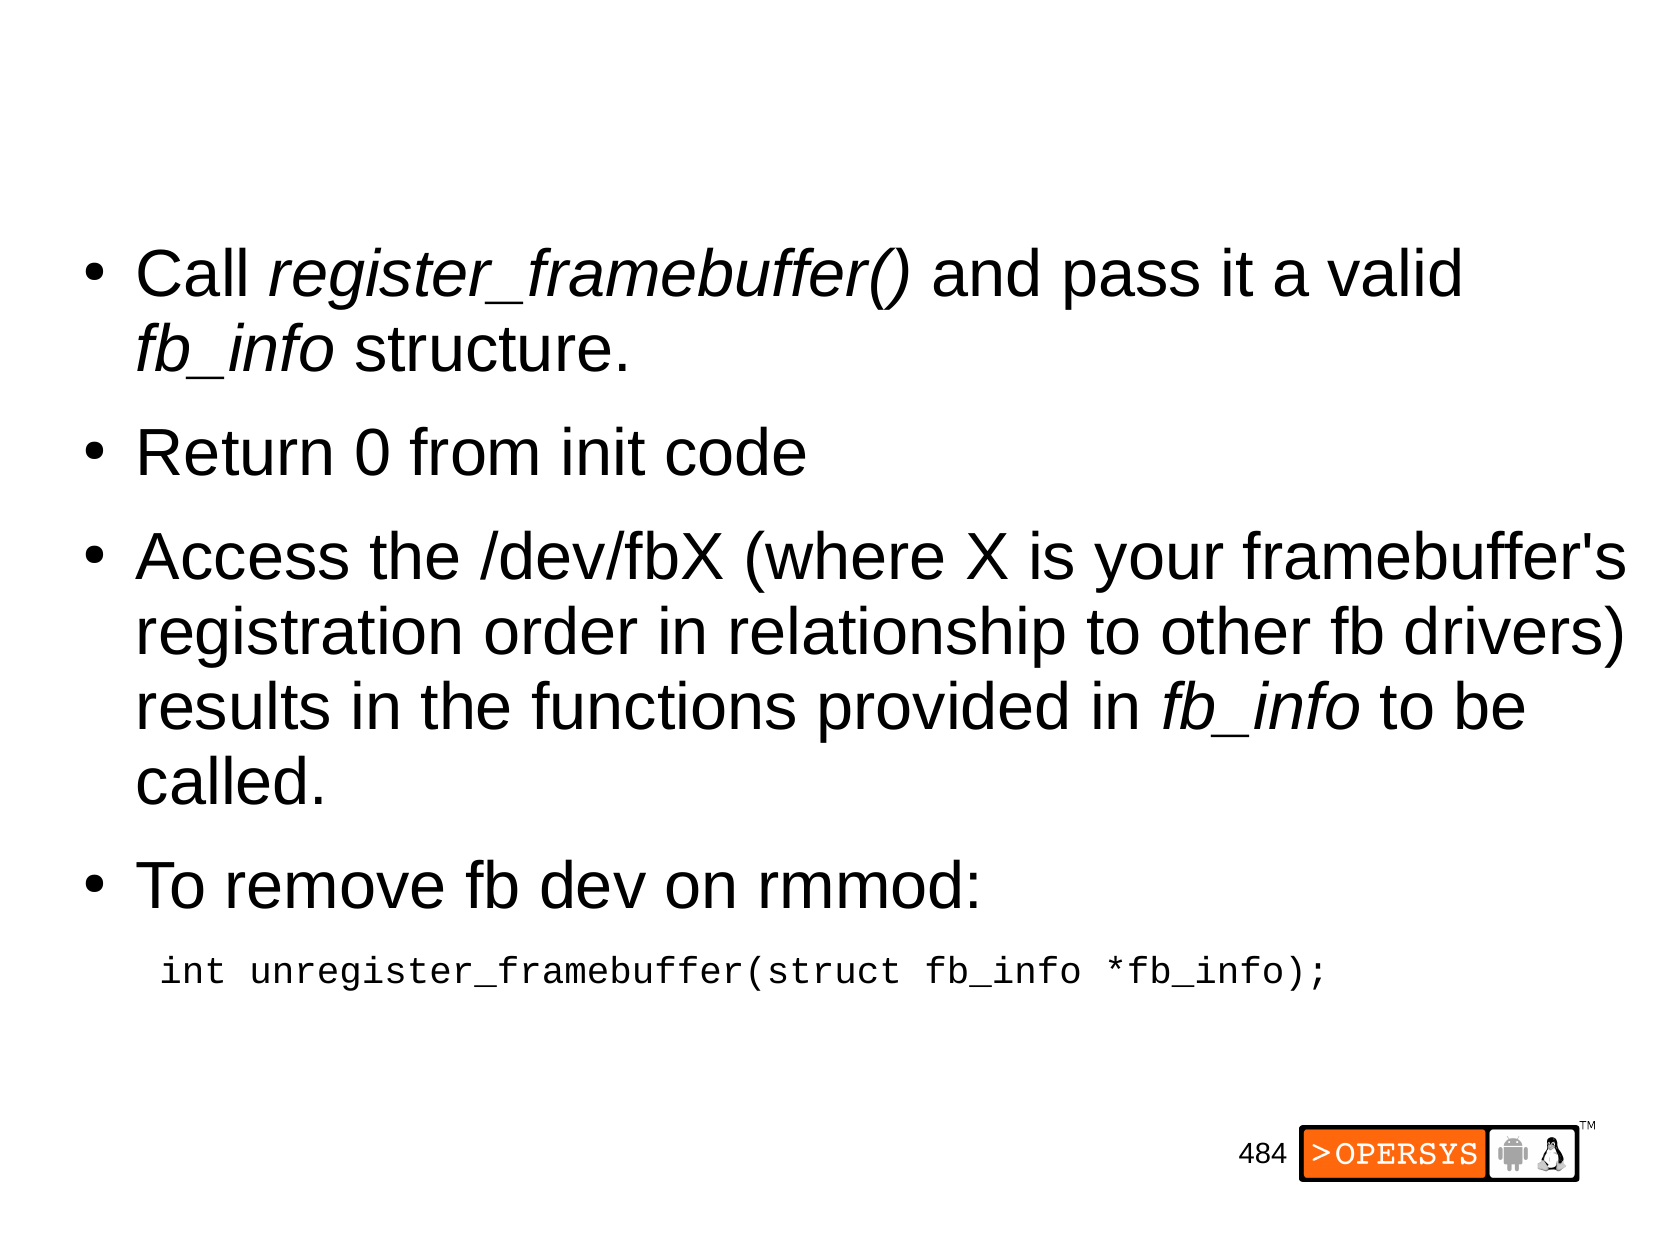

# Call register_framebuffer() and pass it a valid fb_info structure.
Return 0 from init code
Access the /dev/fbX (where X is your framebuffer's registration order in relationship to other fb drivers) results in the functions provided in fb_info to be called.
To remove fb dev on rmmod:
int unregister_framebuffer(struct fb_info *fb_info);